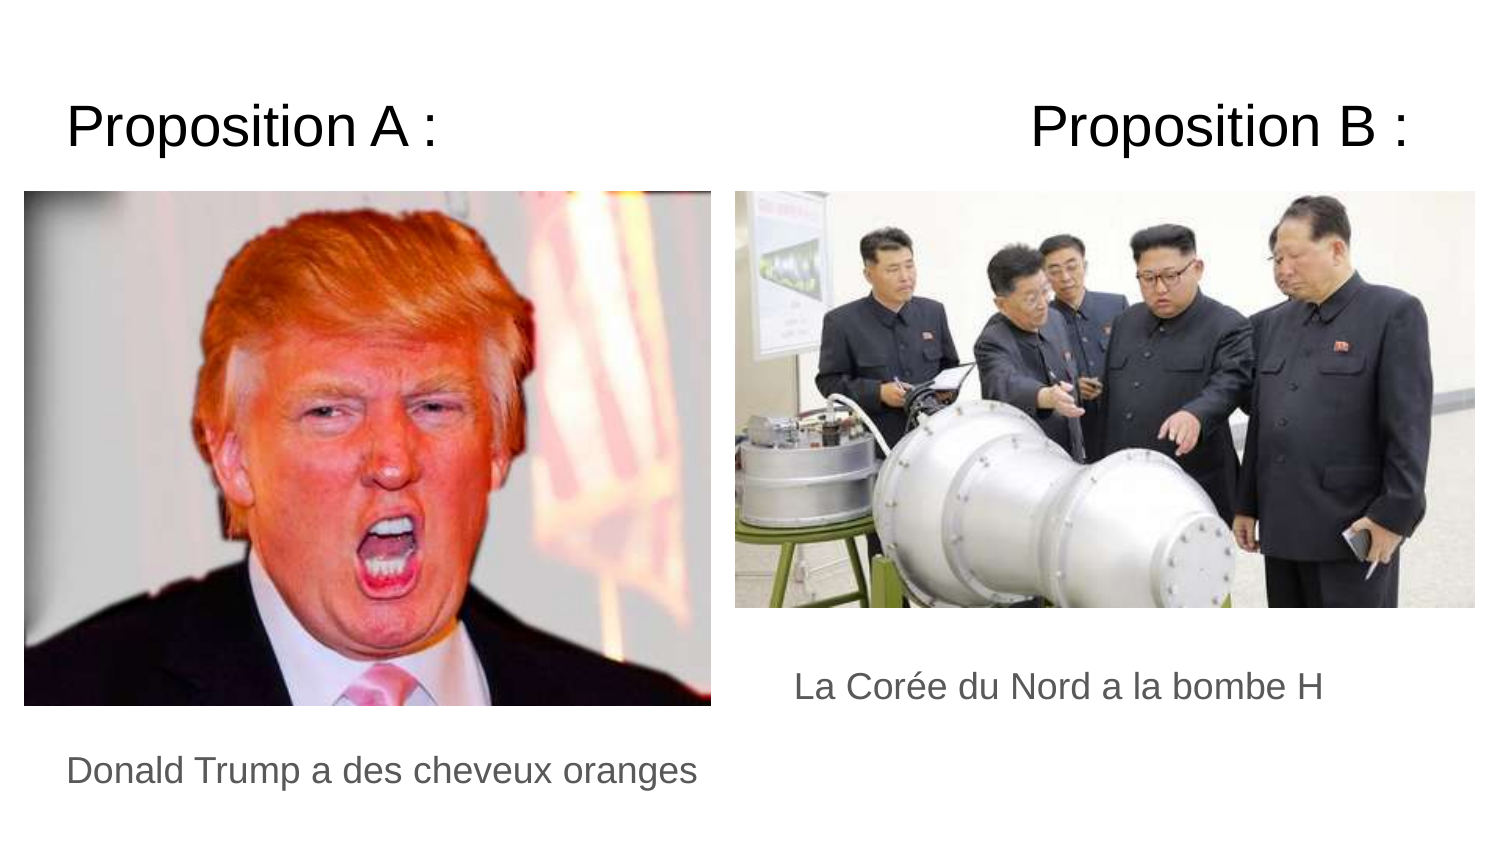

# Proposition A :
Proposition B :
La Corée du Nord a la bombe H
Donald Trump a des cheveux oranges